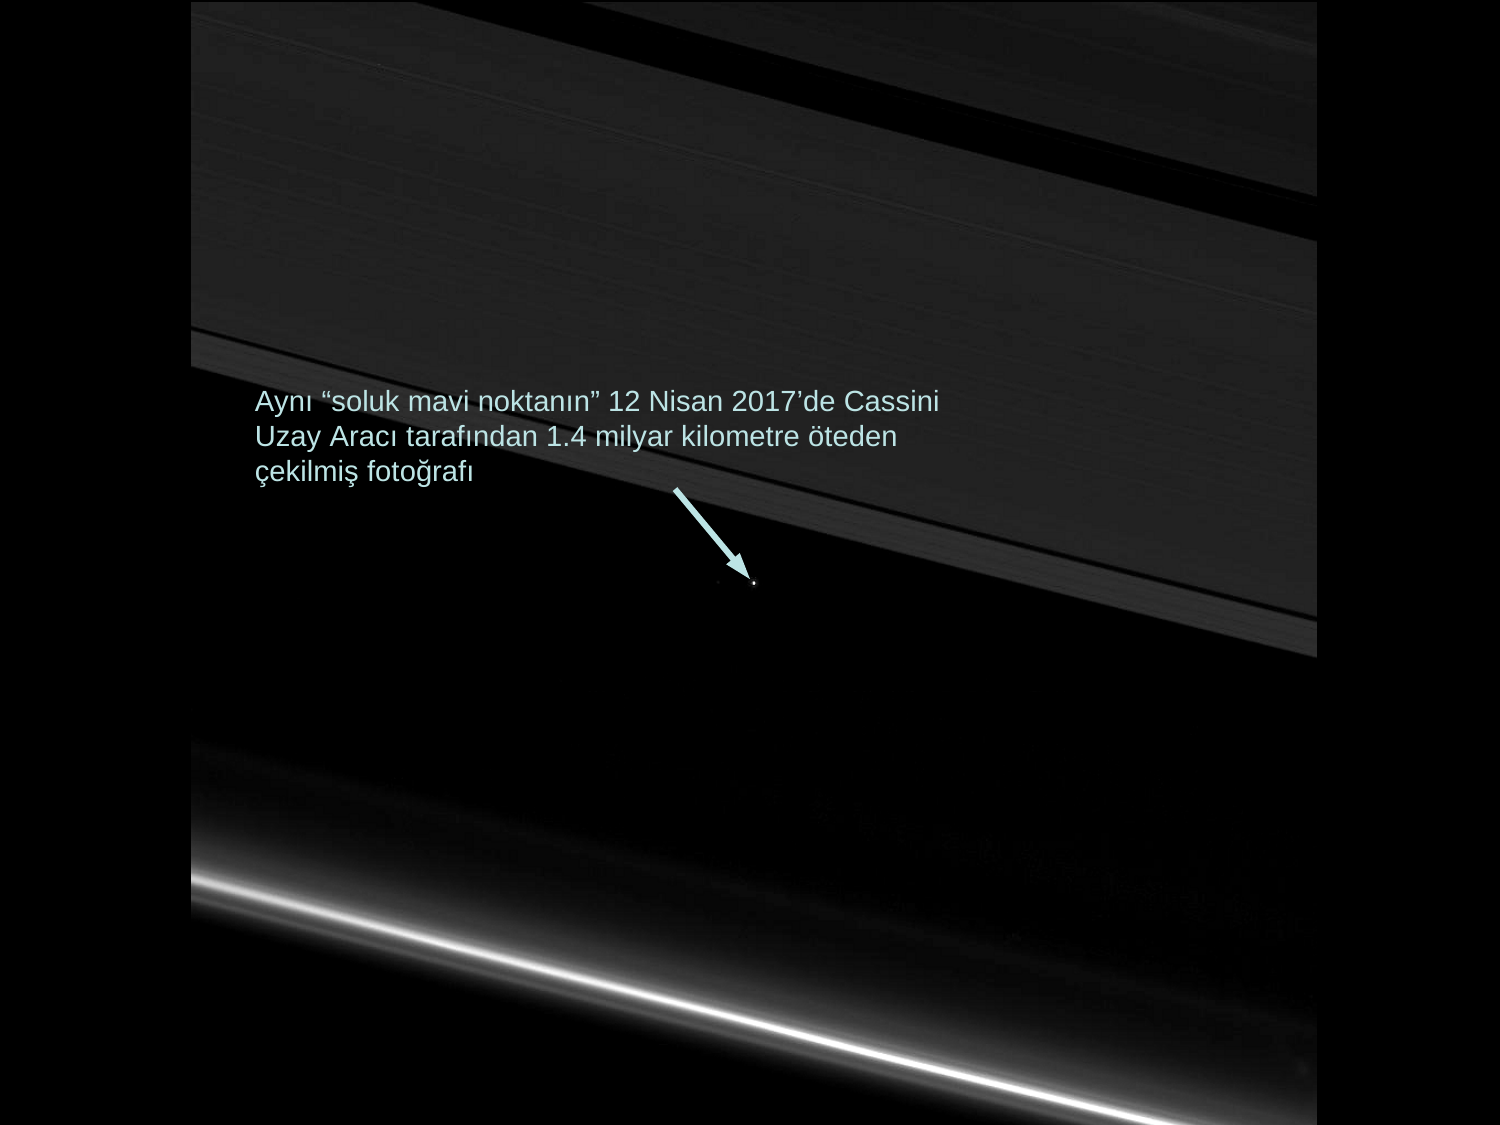

Aynı “soluk mavi noktanın” 12 Nisan 2017’de Cassini Uzay Aracı tarafından 1.4 milyar kilometre öteden çekilmiş fotoğrafı